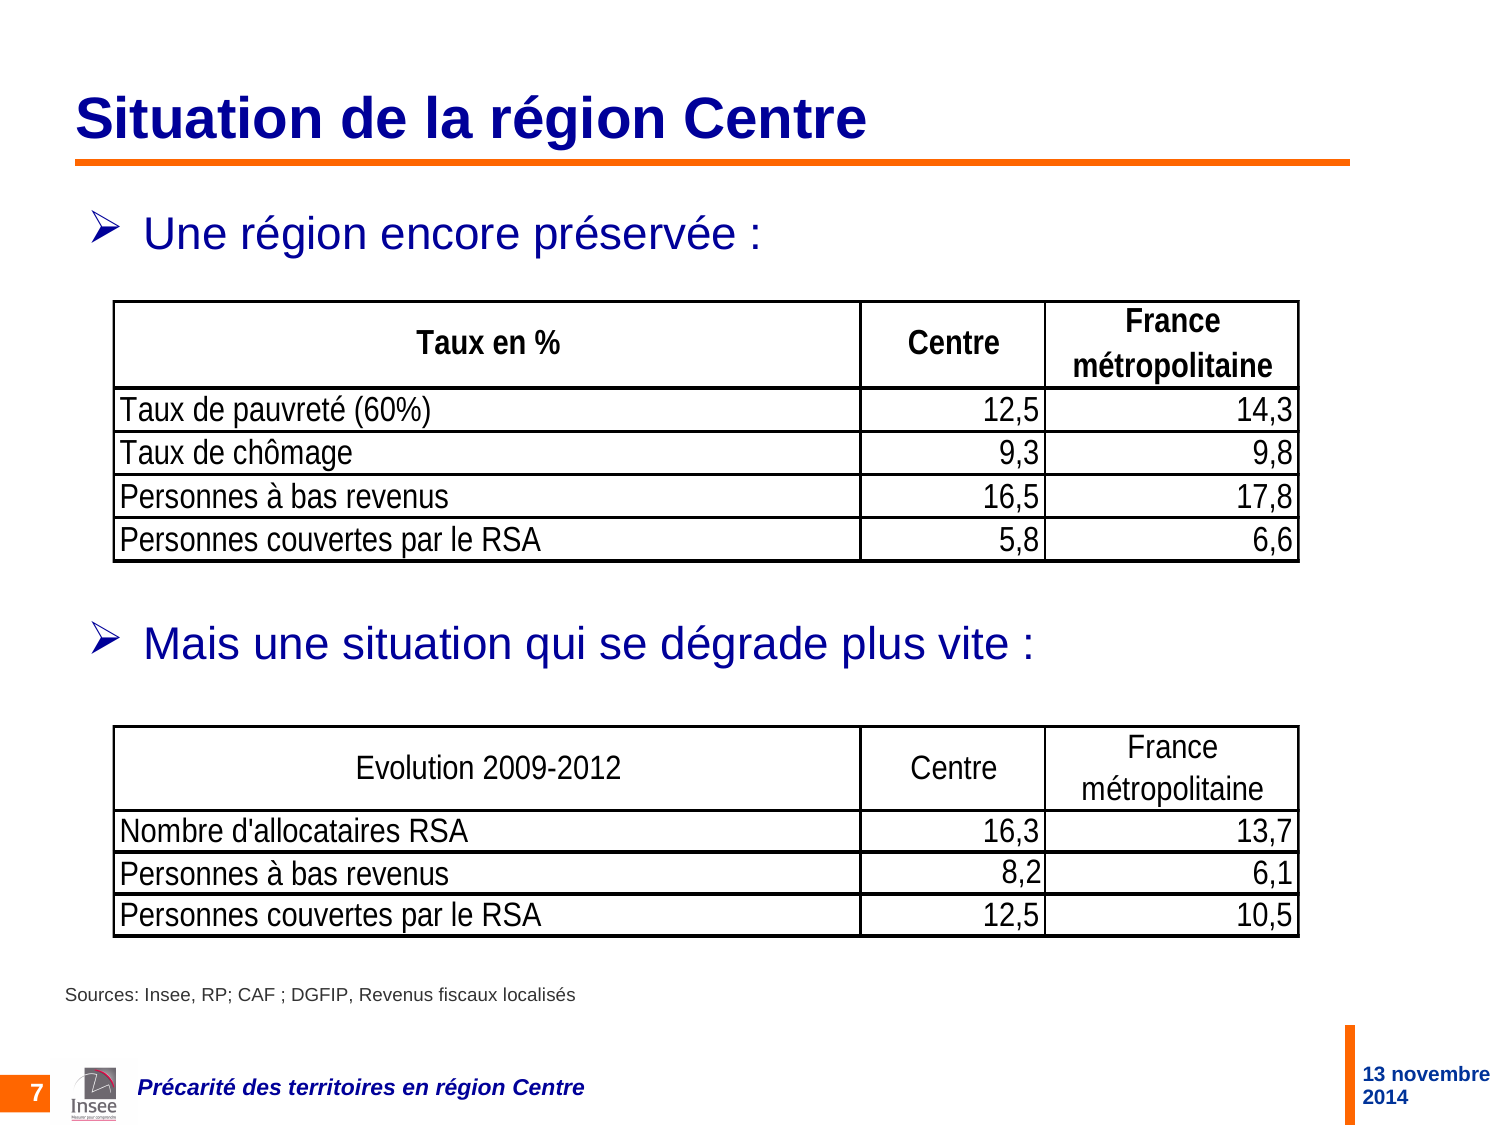

# Situation de la région Centre
Une région encore préservée :
Mais une situation qui se dégrade plus vite :
Sources: Insee, RP; CAF ; DGFIP, Revenus fiscaux localisés
Date
7
Titre du diaporama